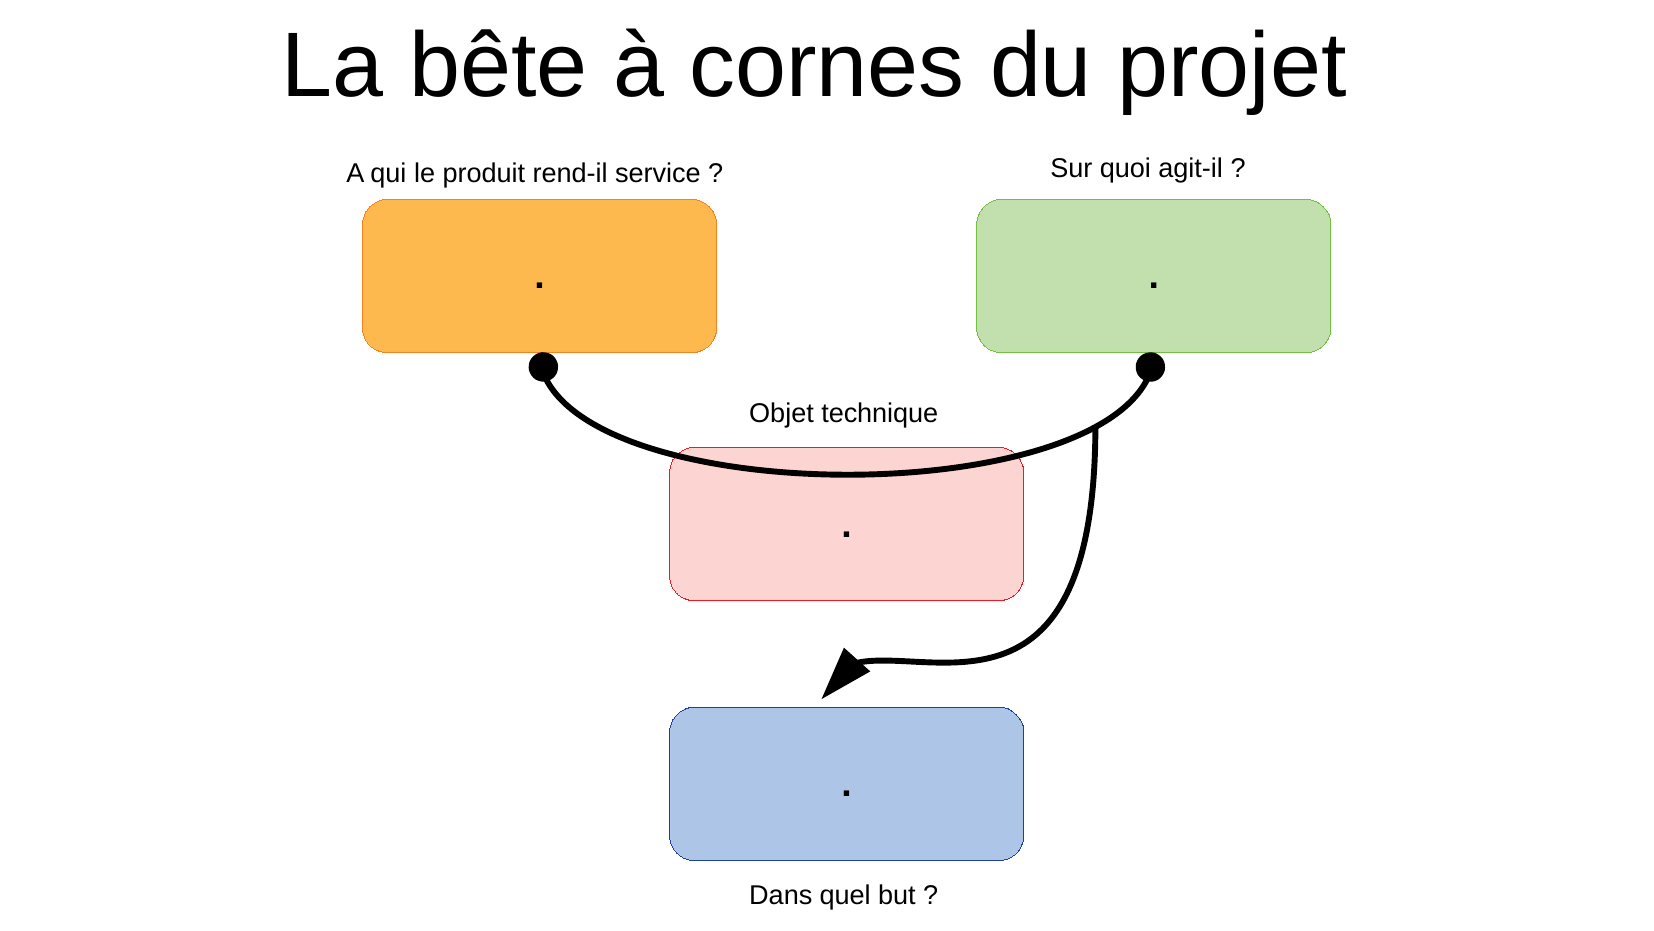

# La bête à cornes du projet
Sur quoi agit-il ?
A qui le produit rend-il service ?
.
.
Objet technique
.
.
Dans quel but ?